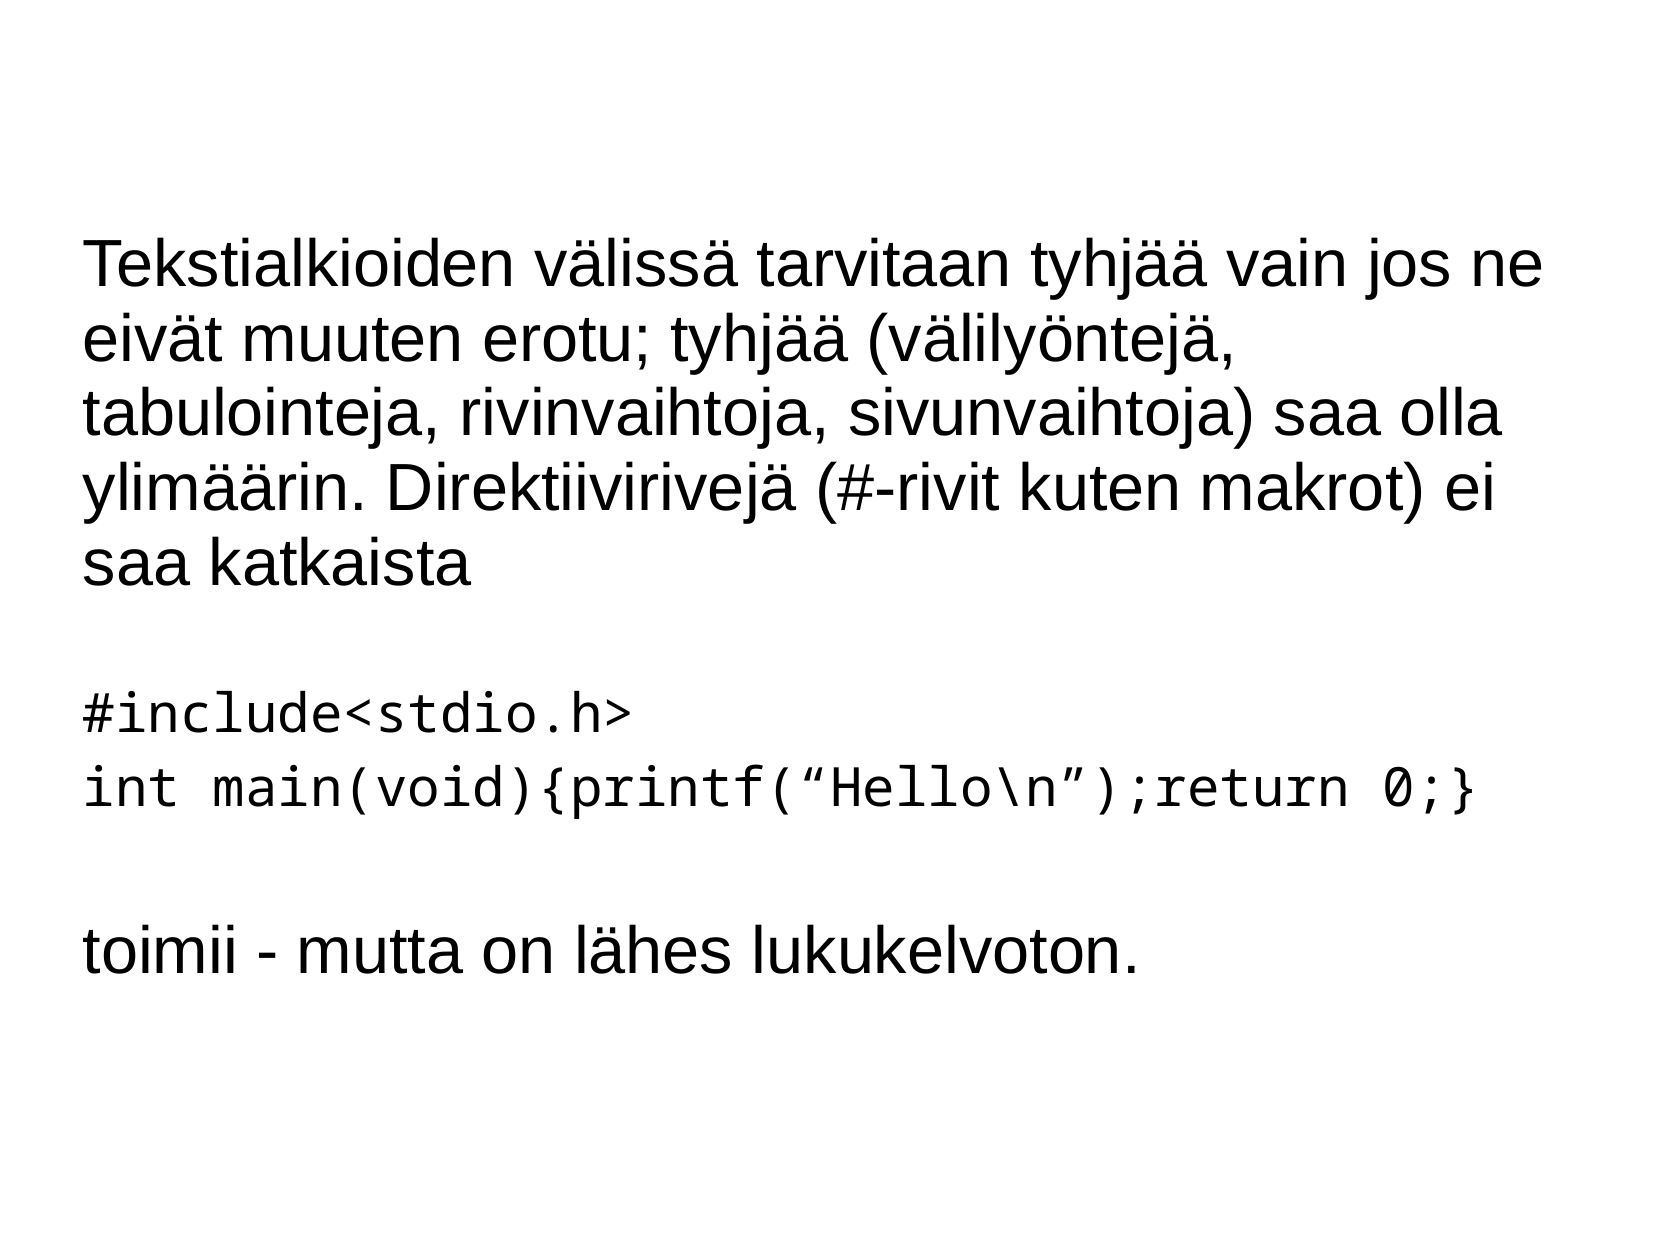

Tekstialkioiden välissä tarvitaan tyhjää vain jos ne eivät muuten erotu; tyhjää (välilyöntejä, tabulointeja, rivinvaihtoja, sivunvaihtoja) saa olla ylimäärin. Direktiivirivejä (#-rivit kuten makrot) ei saa katkaista
#include<stdio.h>
int main(void){printf(“Hello\n”);return 0;}
toimii - mutta on lähes lukukelvoton.